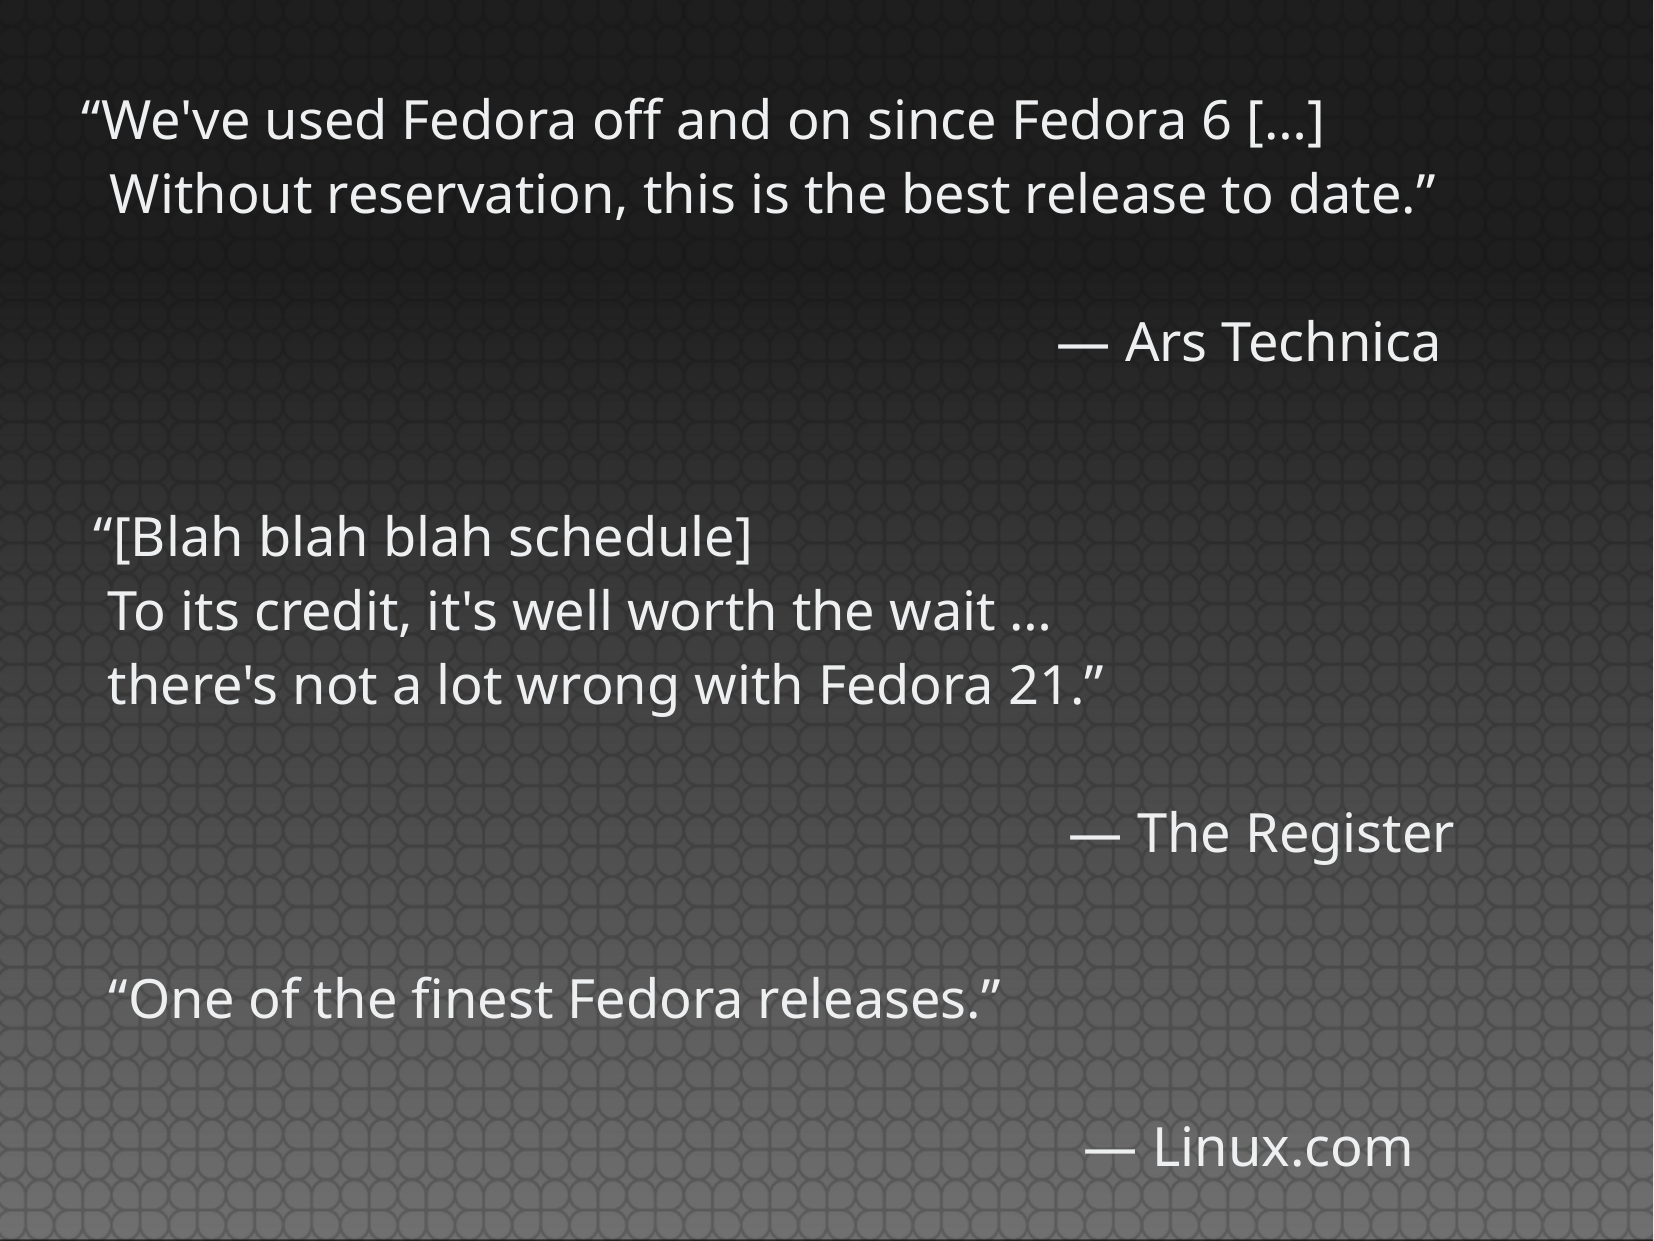

“We've used Fedora off and on since Fedora 6 […]
 Without reservation, this is the best release to date.”
													— Ars Technica
“[Blah blah blah schedule]
 To its credit, it's well worth the wait …
 there's not a lot wrong with Fedora 21.”
													— The Register
“One of the finest Fedora releases.”
													— Linux.com